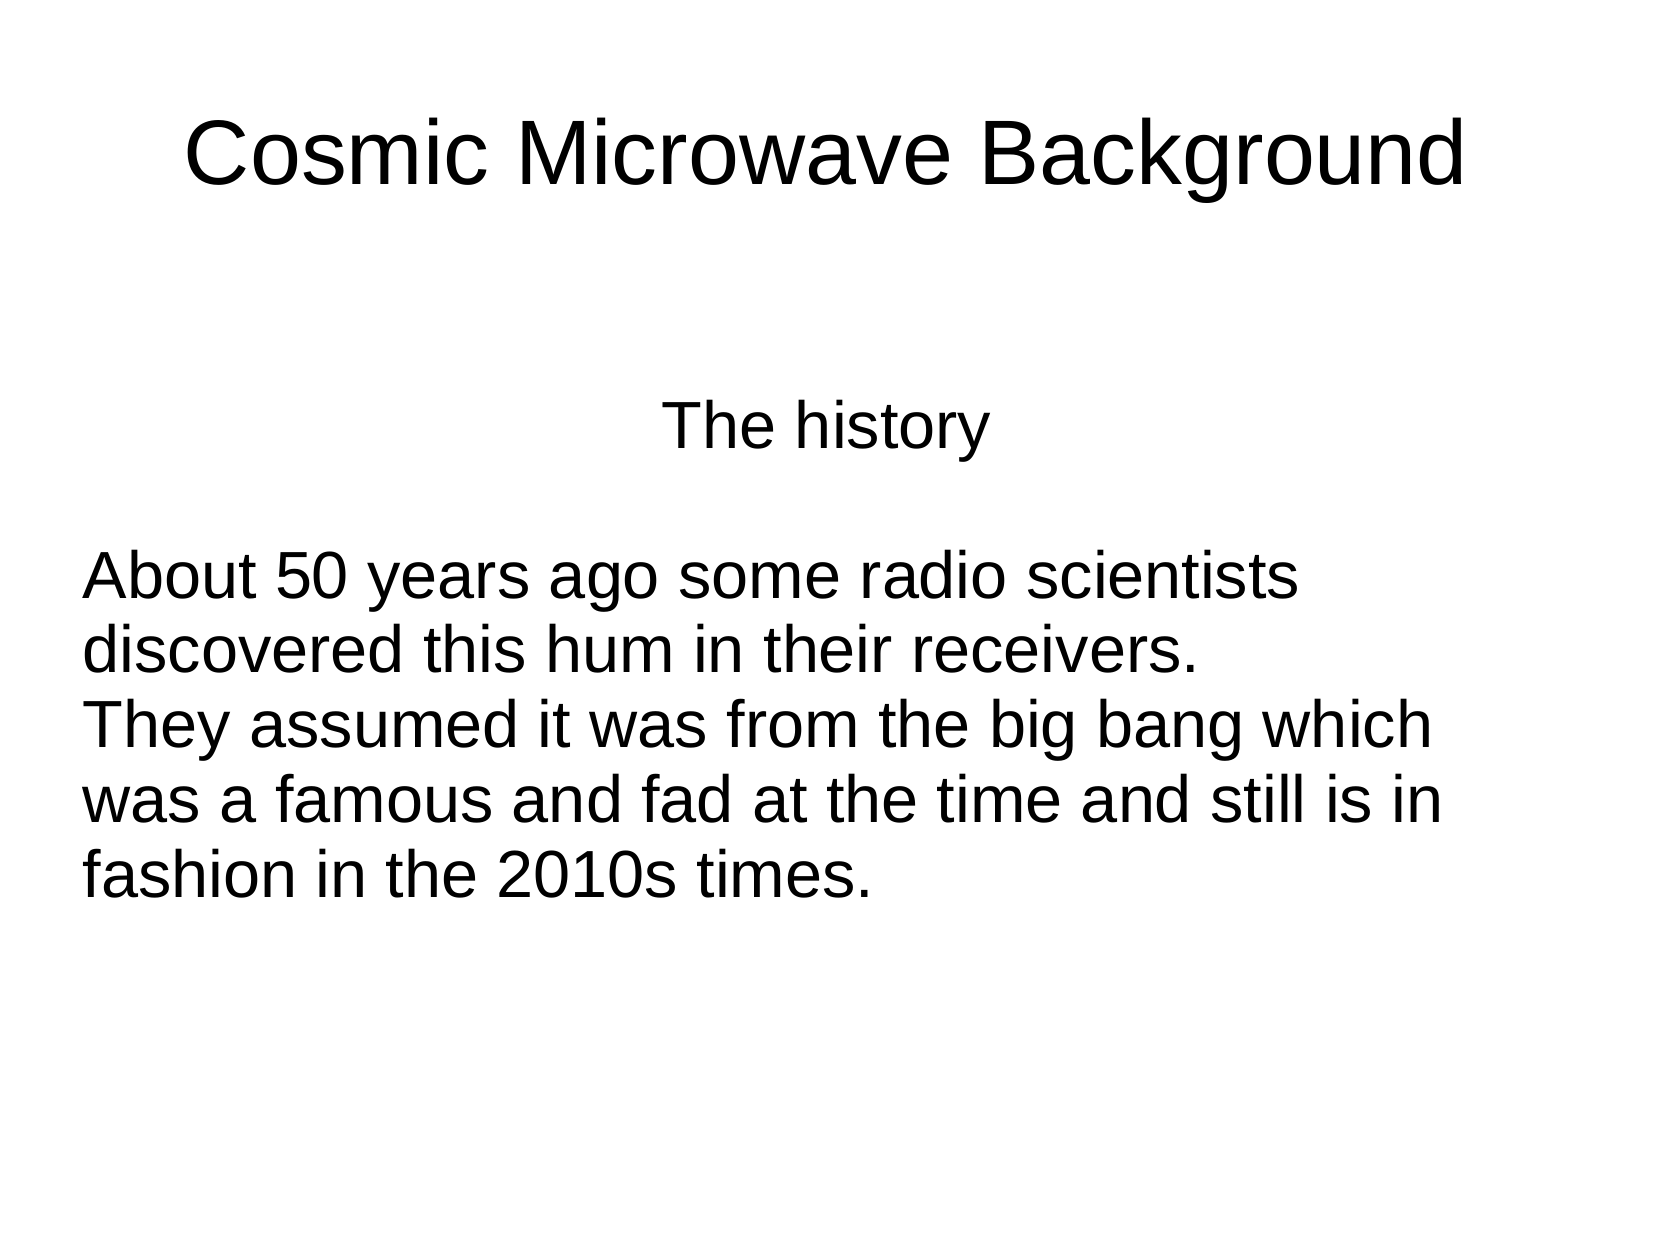

# Cosmic Microwave Background
The history
About 50 years ago some radio scientists discovered this hum in their receivers.
They assumed it was from the big bang which was a famous and fad at the time and still is in fashion in the 2010s times.